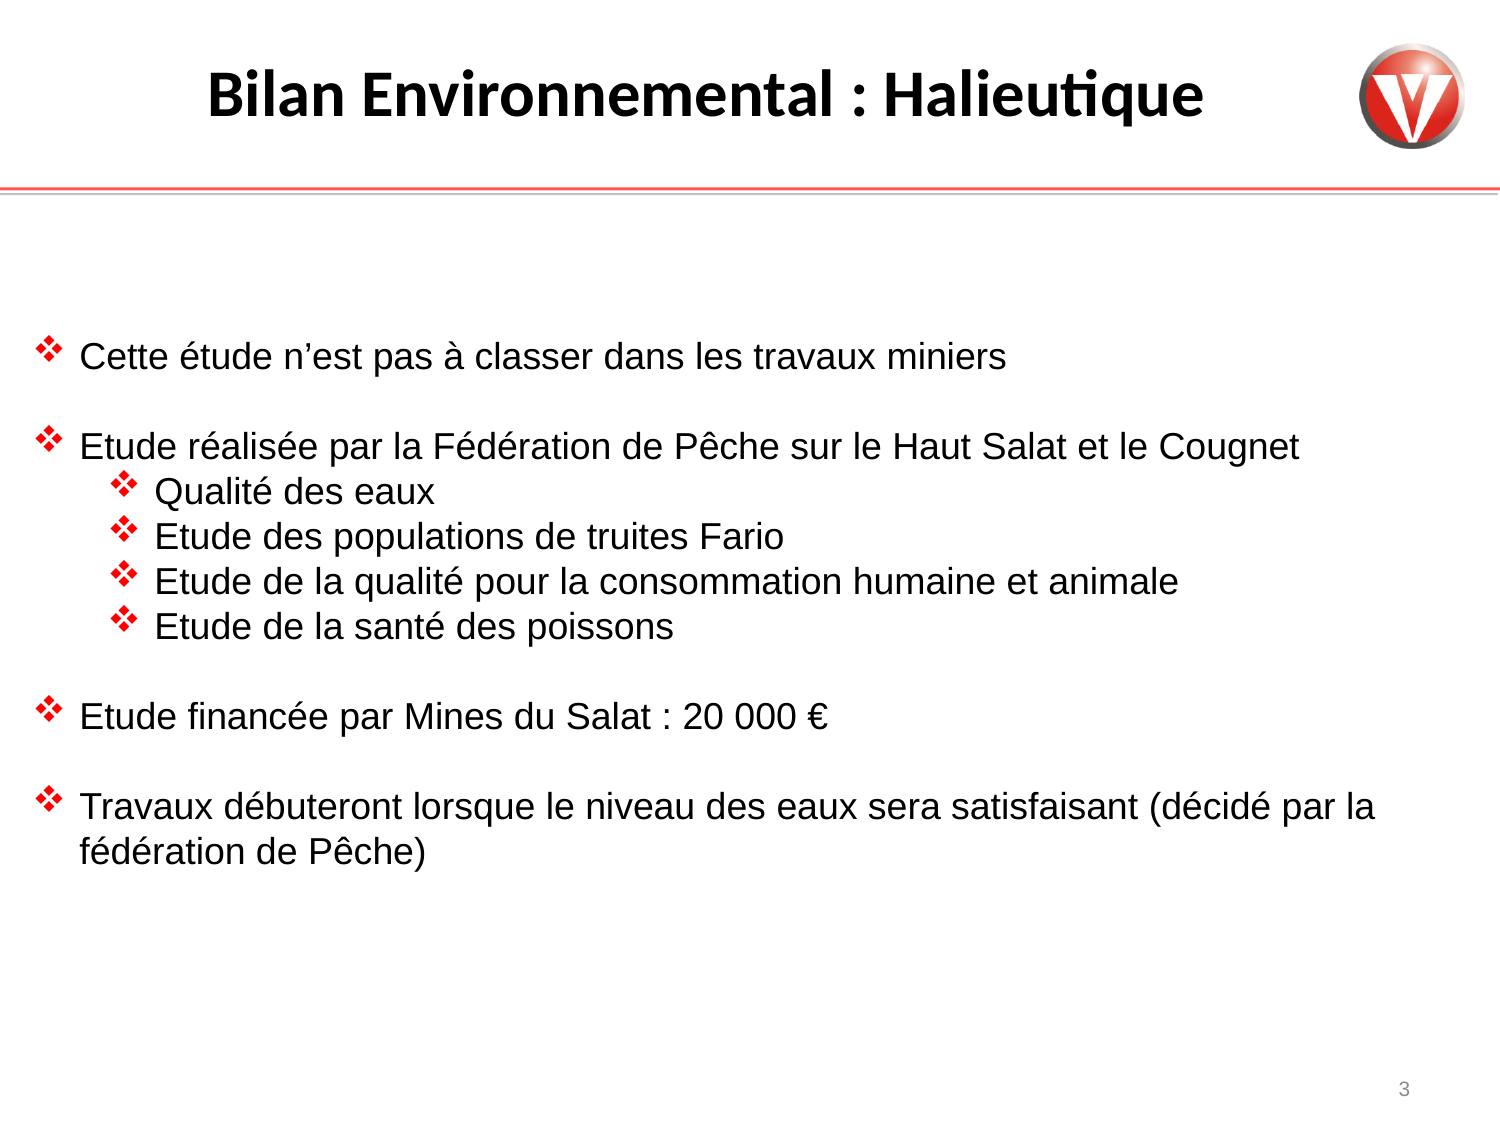

Bilan Environnemental : Halieutique
Cette étude n’est pas à classer dans les travaux miniers
Etude réalisée par la Fédération de Pêche sur le Haut Salat et le Cougnet
Qualité des eaux
Etude des populations de truites Fario
Etude de la qualité pour la consommation humaine et animale
Etude de la santé des poissons
Etude financée par Mines du Salat : 20 000 €
Travaux débuteront lorsque le niveau des eaux sera satisfaisant (décidé par la fédération de Pêche)